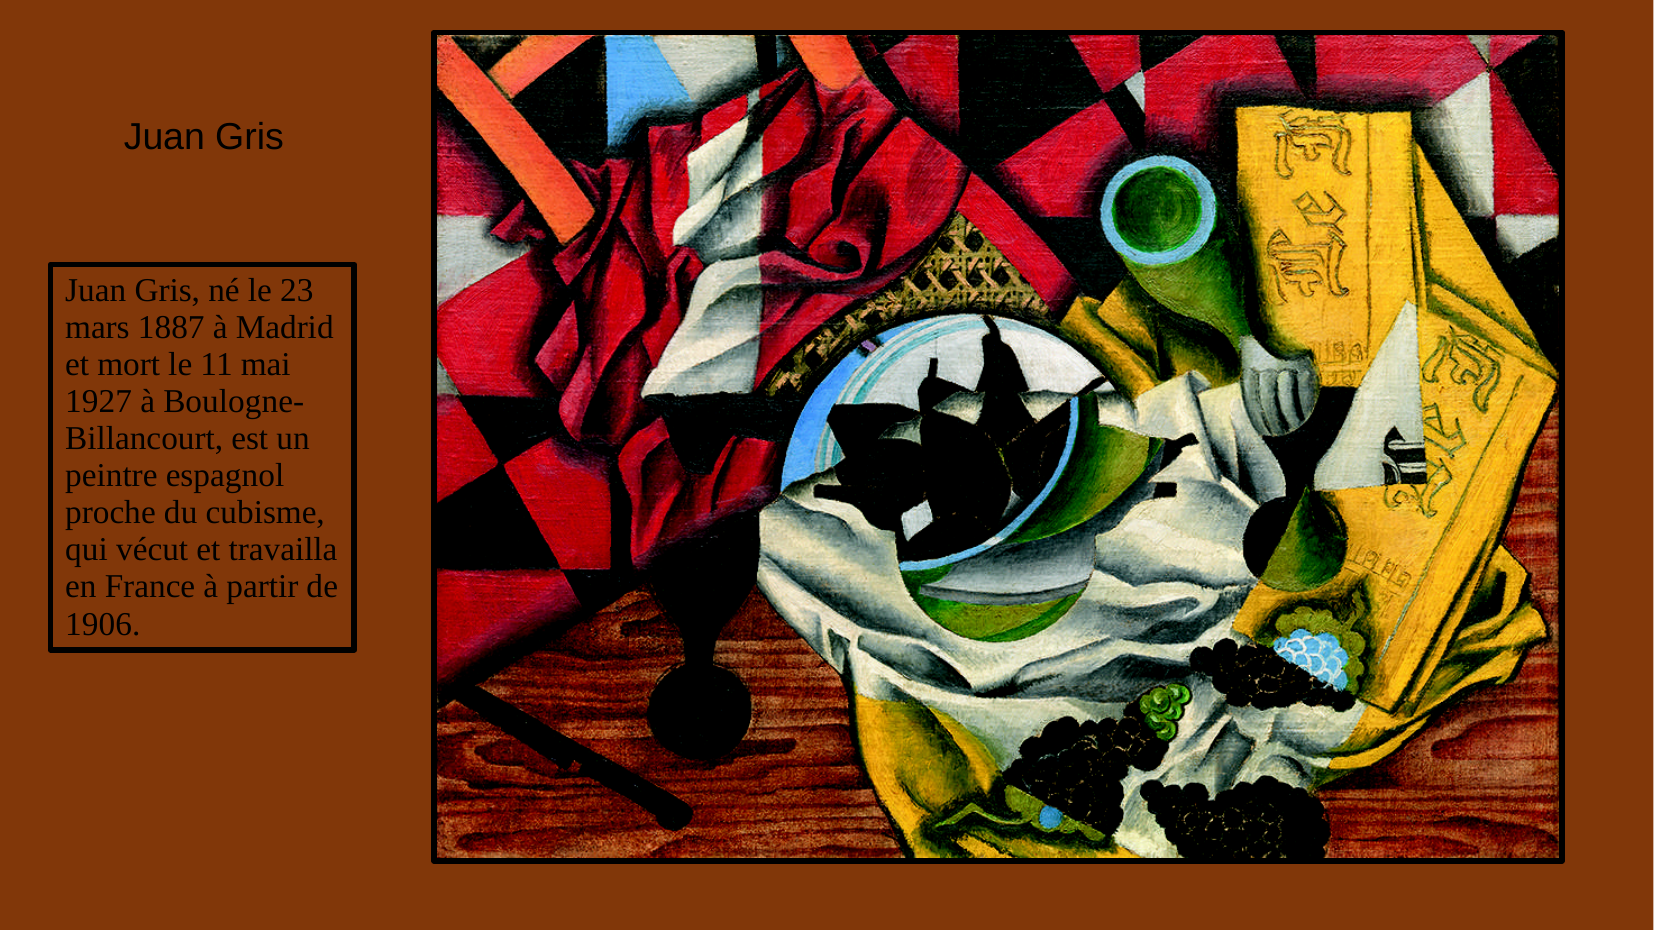

# Juan Gris
Juan Gris, né le 23 mars 1887 à Madrid et mort le 11 mai 1927 à Boulogne-Billancourt, est un peintre espagnol proche du cubisme, qui vécut et travailla en France à partir de 1906.